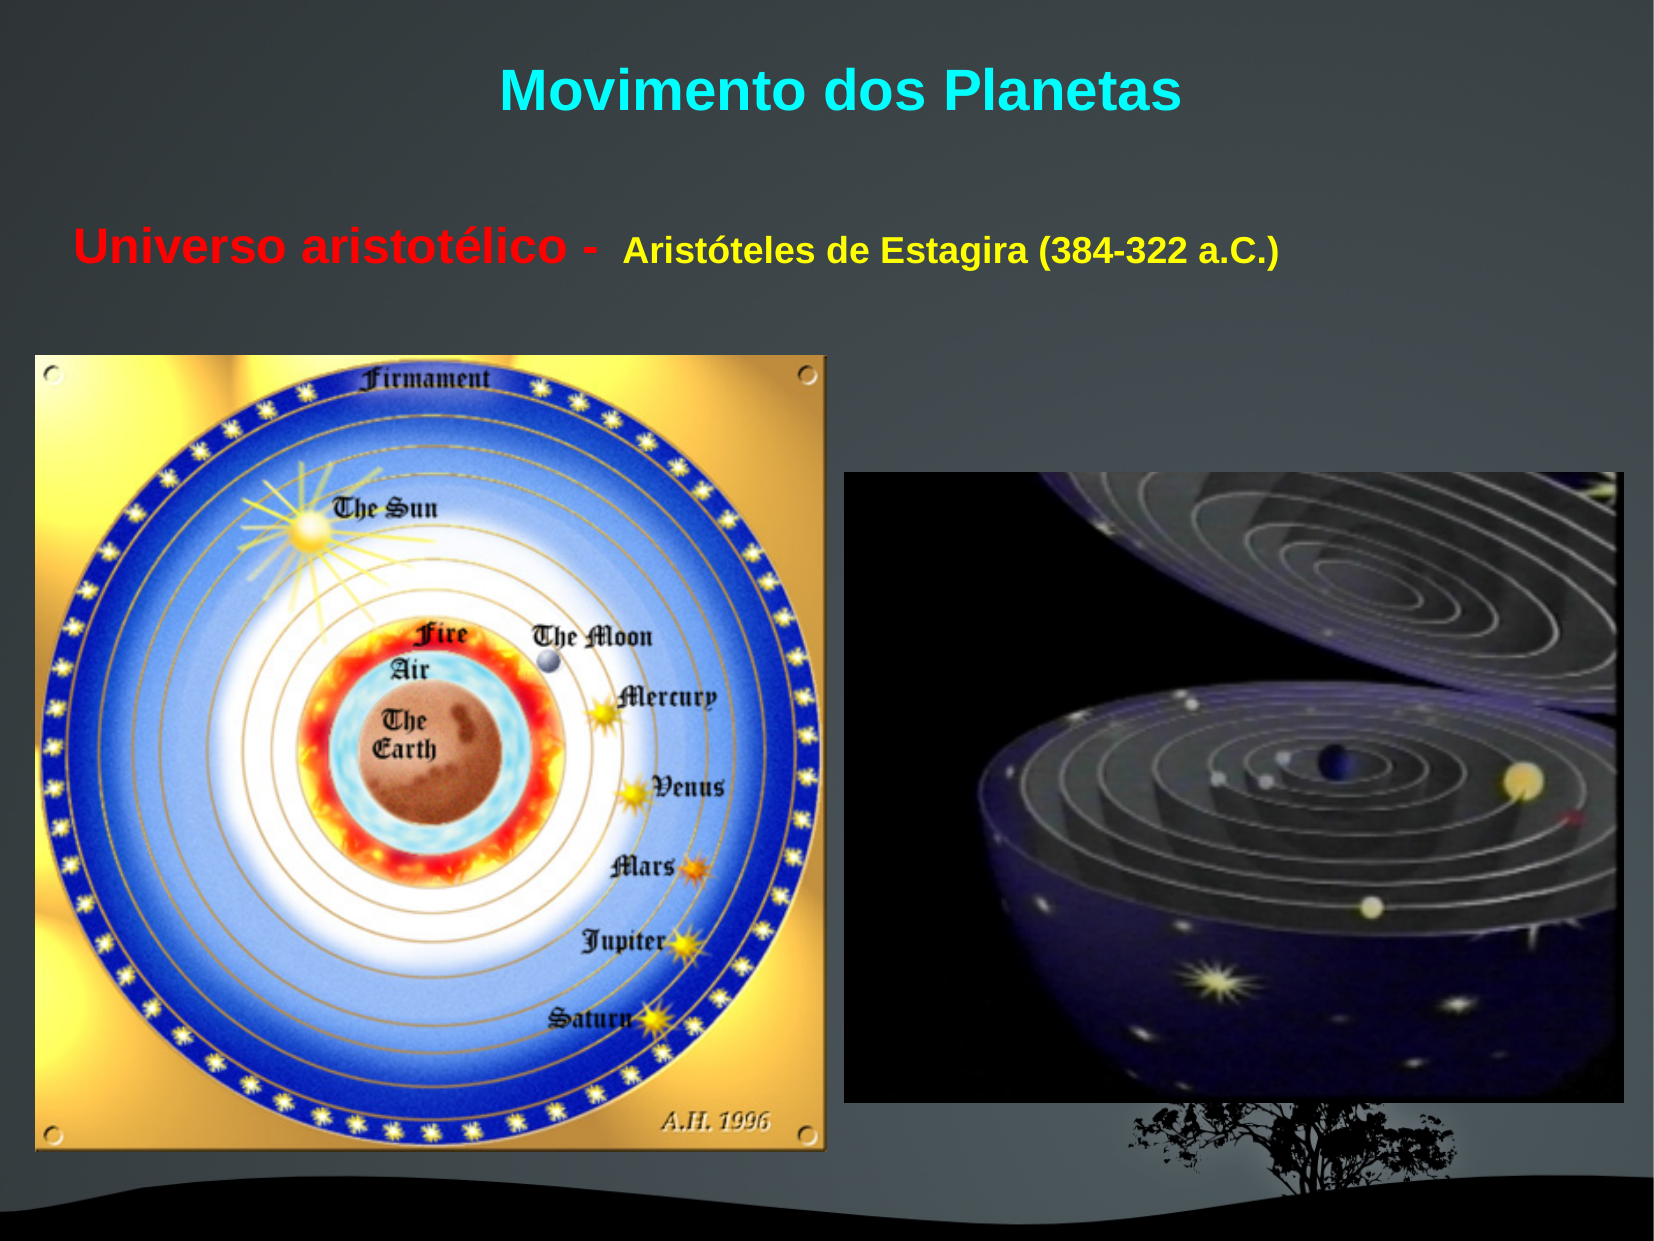

Movimento dos Planetas
Universo aristotélico - Aristóteles de Estagira (384-322 a.C.)